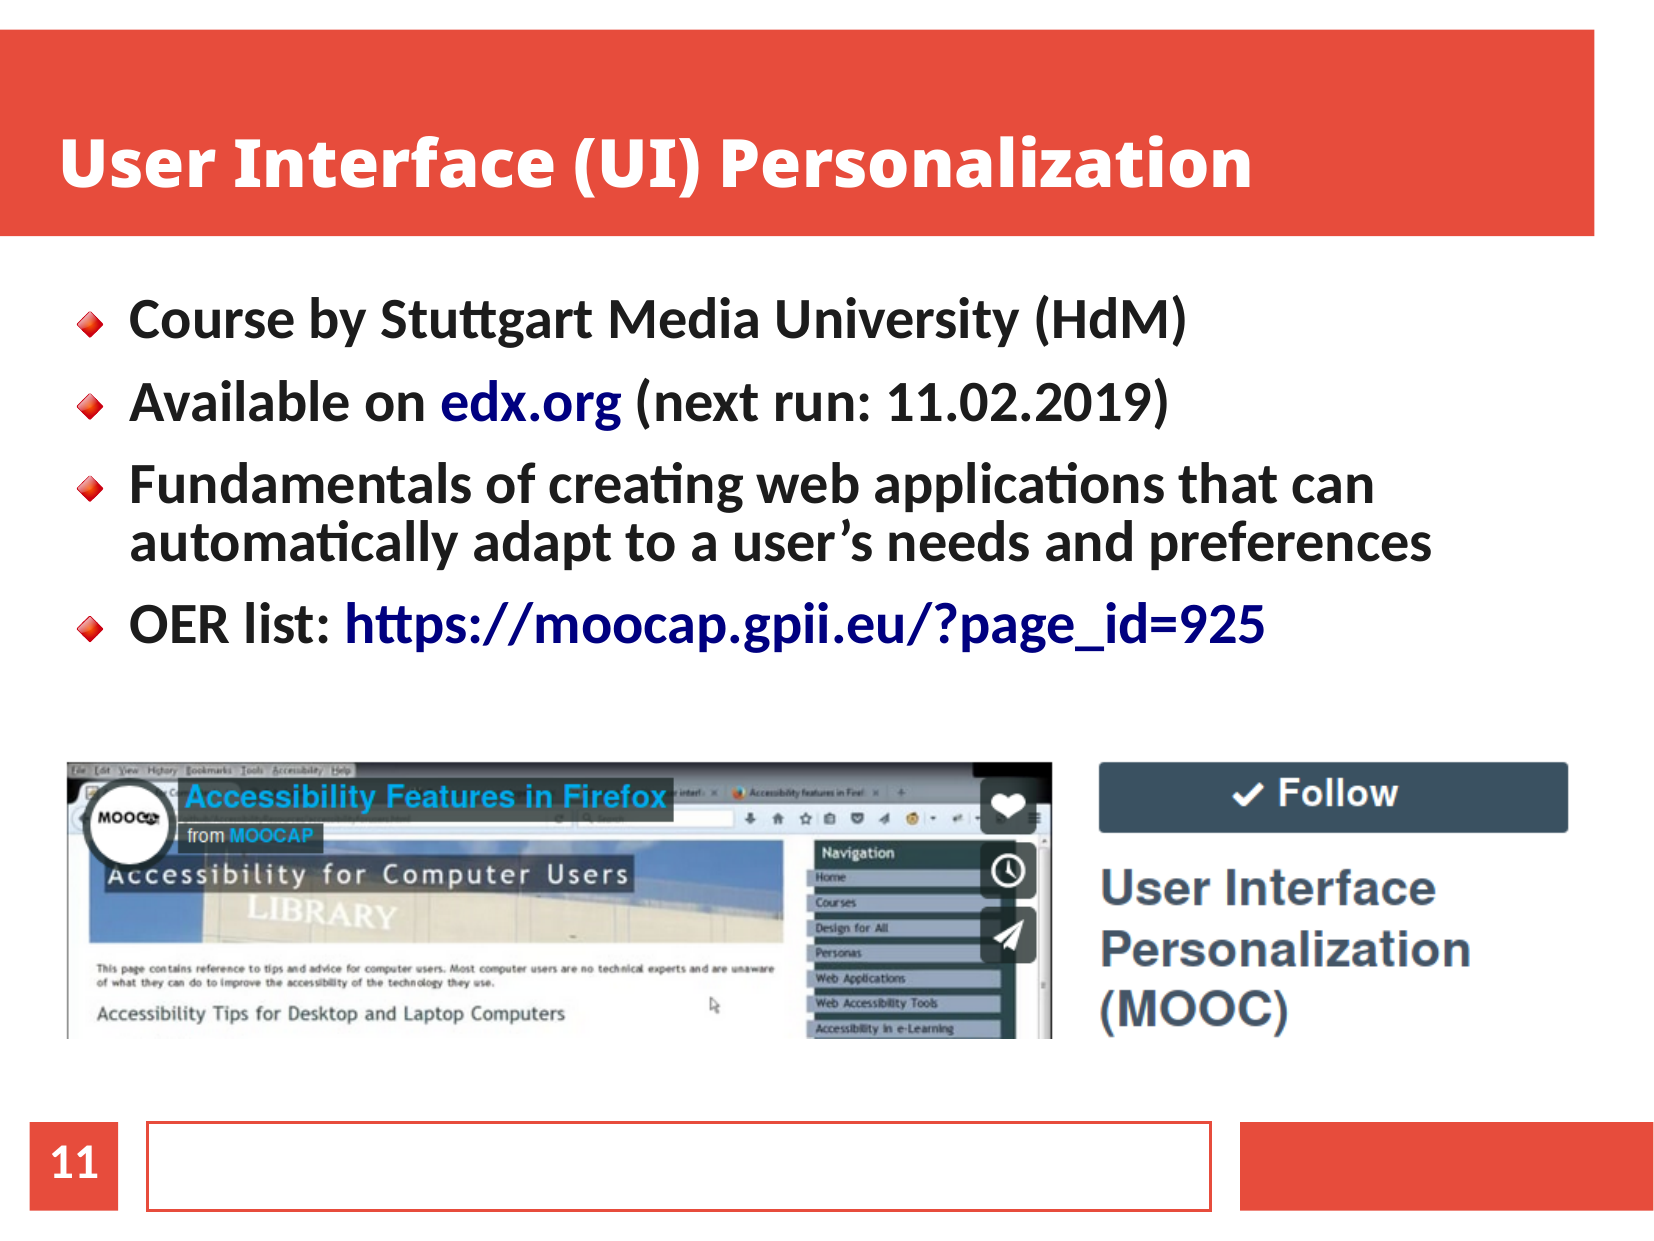

# User Interface (UI) Personalization
Course by Stuttgart Media University (HdM)
Available on edx.org (next run: 11.02.2019)
Fundamentals of creating web applications that can automatically adapt to a user’s needs and preferences
OER list: https://moocap.gpii.eu/?page_id=925
11